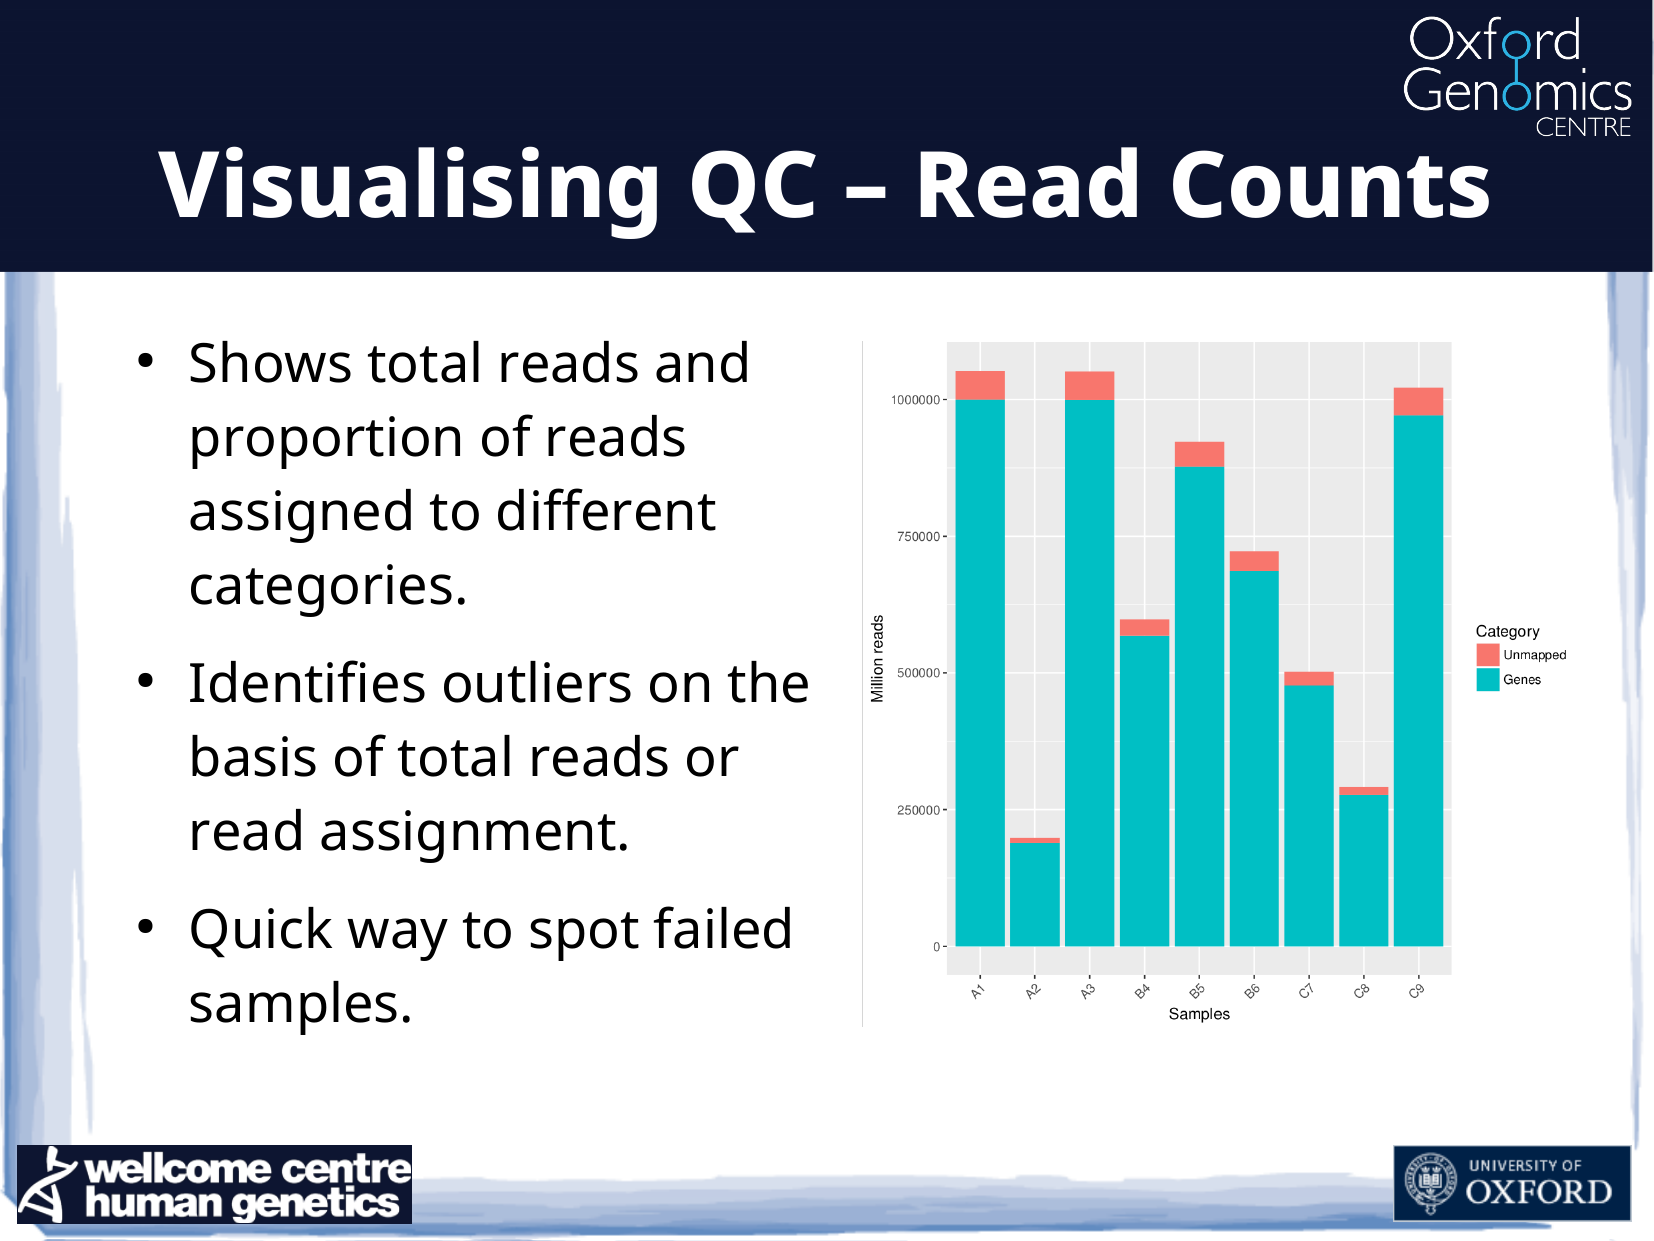

# Visualising QC – Read Counts
Shows total reads and proportion of reads assigned to different categories.
Identifies outliers on the basis of total reads or read assignment.
Quick way to spot failed samples.